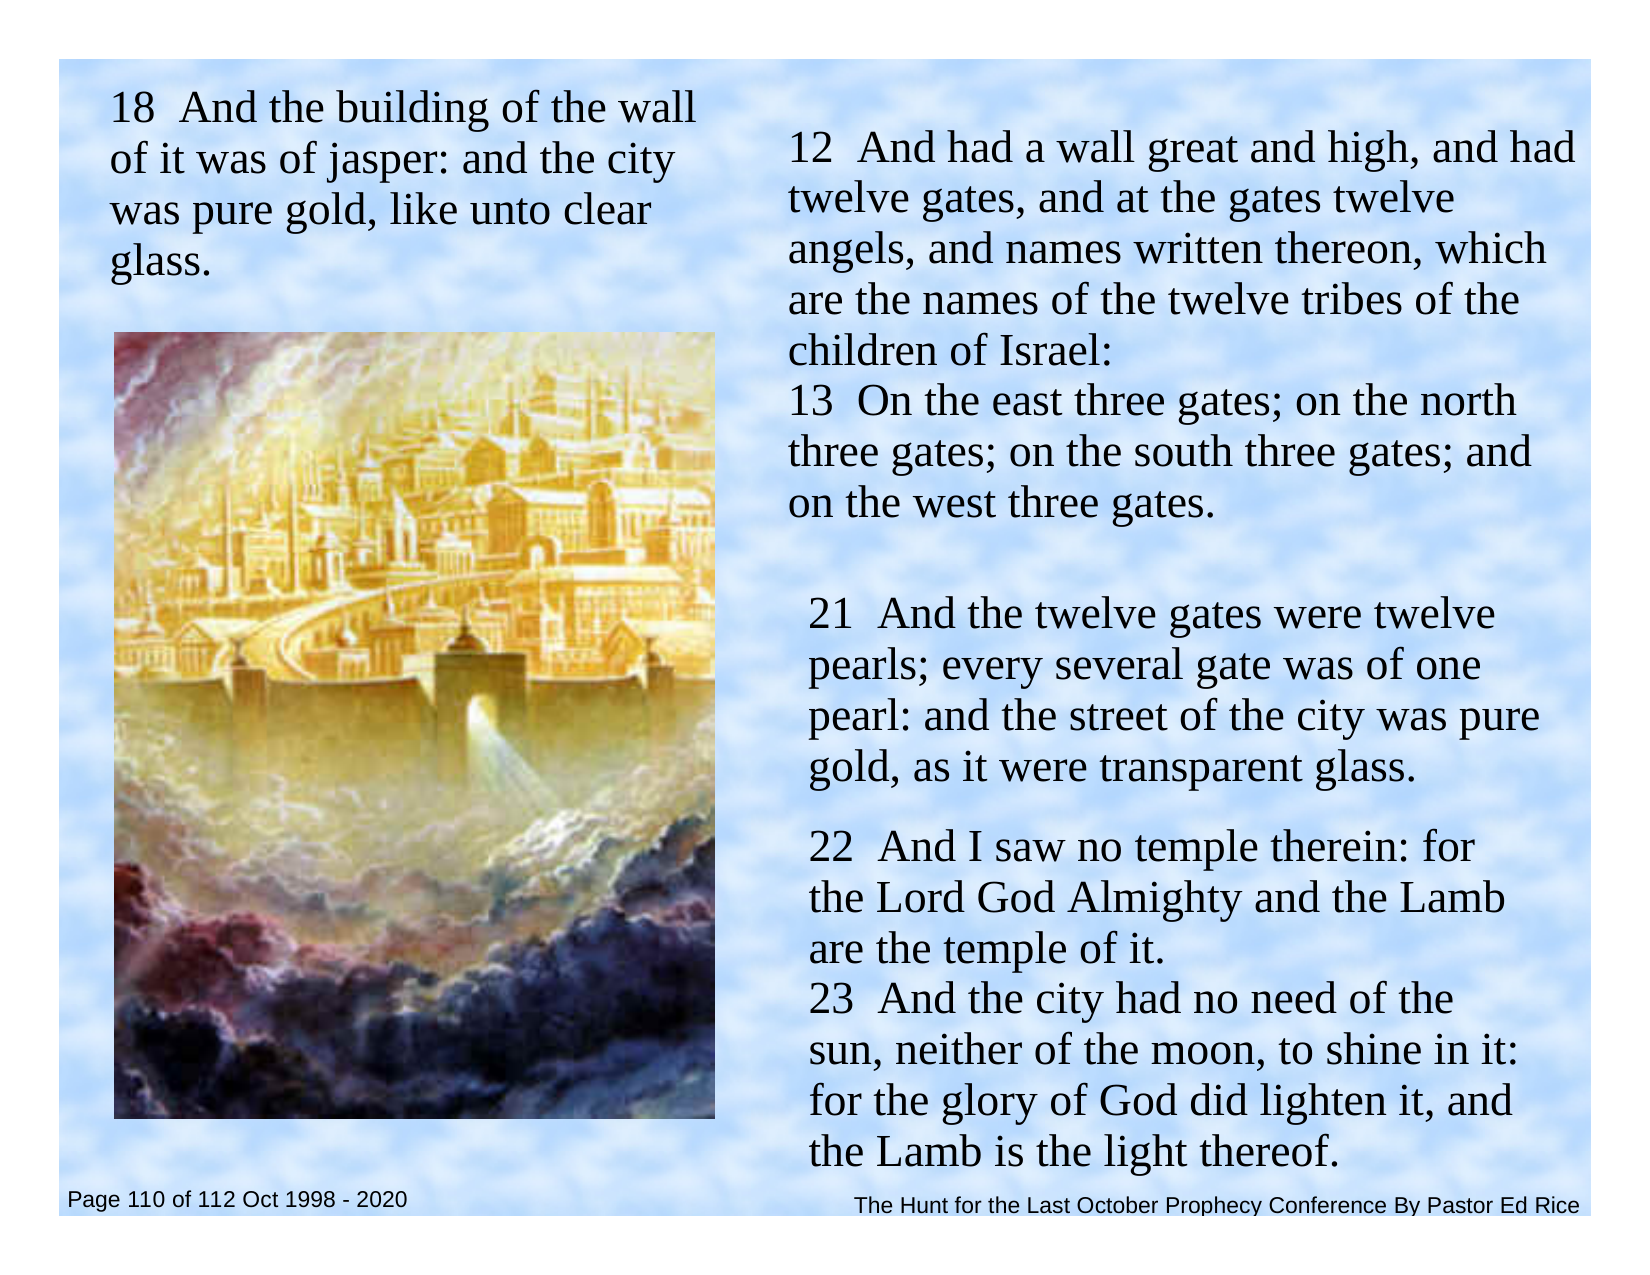

18 And the building of the wall of it was of jasper: and the city was pure gold, like unto clear glass.
12 And had a wall great and high, and had twelve gates, and at the gates twelve angels, and names written thereon, which are the names of the twelve tribes of the children of Israel:
13 On the east three gates; on the north three gates; on the south three gates; and on the west three gates.
21 And the twelve gates were twelve pearls; every several gate was of one pearl: and the street of the city was pure gold, as it were transparent glass.
22 And I saw no temple therein: for the Lord God Almighty and the Lamb are the temple of it.
23 And the city had no need of the sun, neither of the moon, to shine in it: for the glory of God did lighten it, and the Lamb is the light thereof.